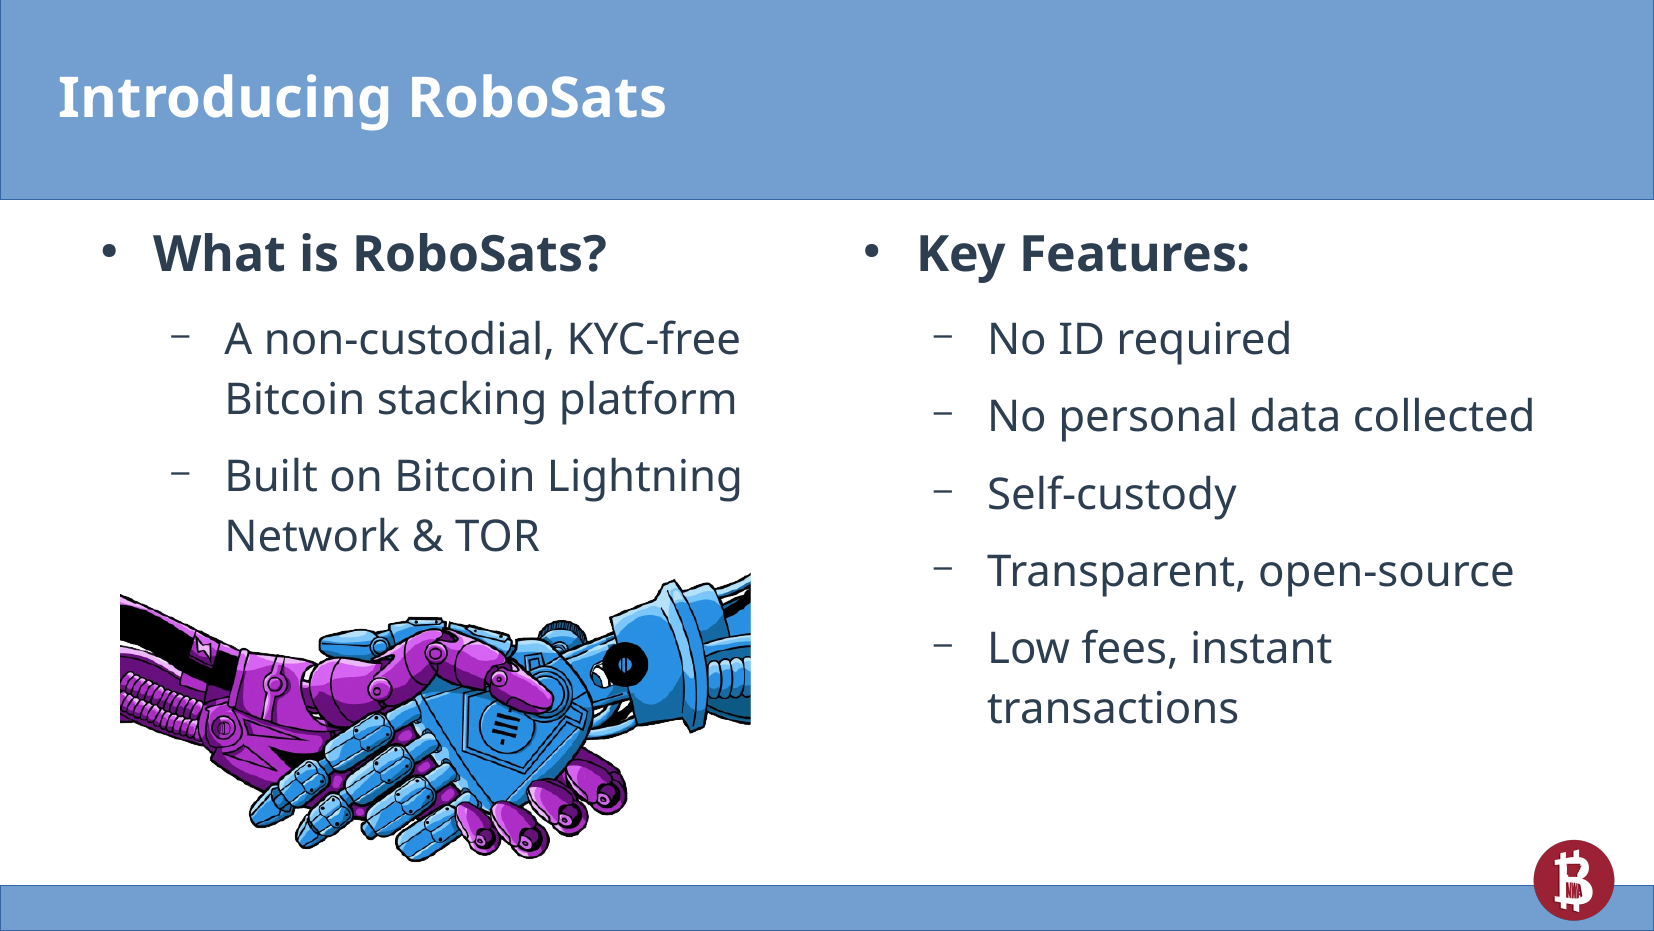

# Introducing RoboSats
What is RoboSats?
A non-custodial, KYC-free Bitcoin stacking platform
Built on Bitcoin Lightning Network & TOR
Key Features:
No ID required
No personal data collected
Self-custody
Transparent, open-source
Low fees, instant transactions